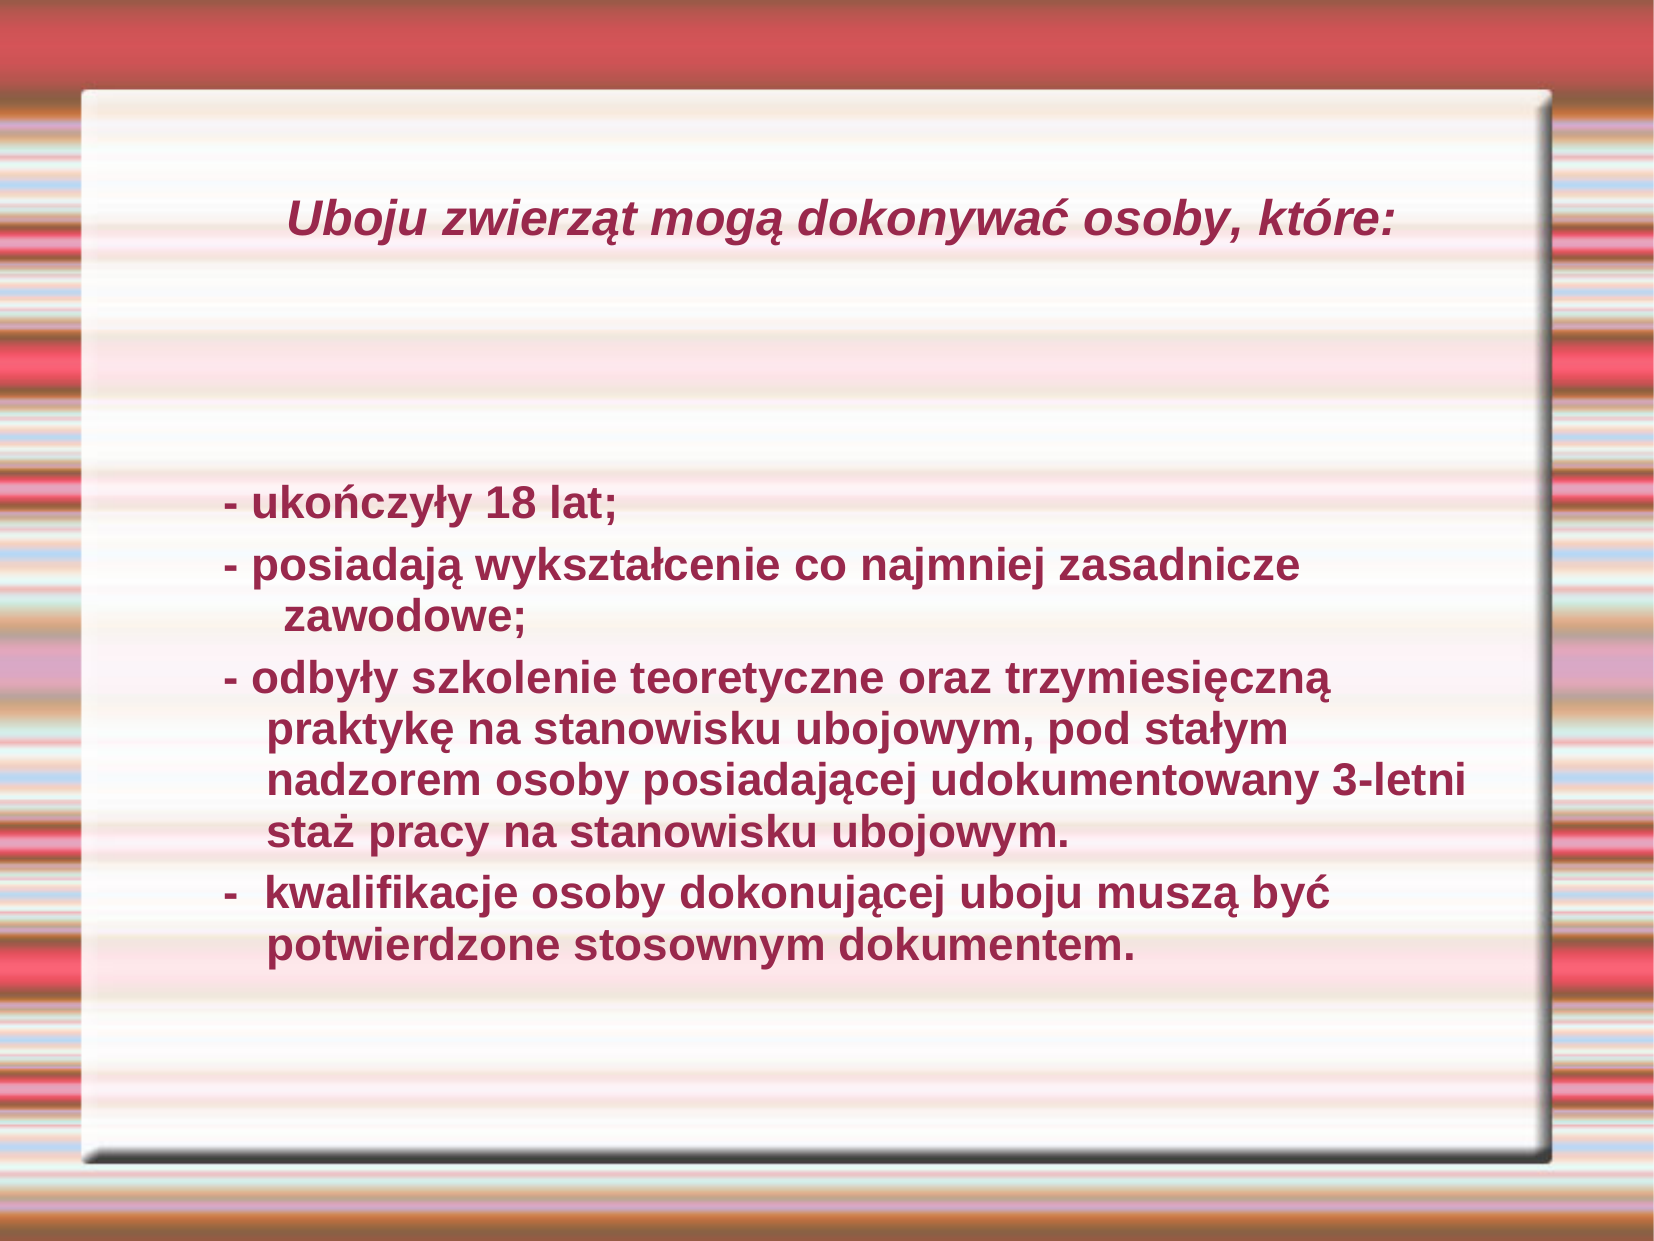

# Uboju zwierząt mogą dokonywać osoby, które:
- ukończyły 18 lat;
- posiadają wykształcenie co najmniej zasadnicze zawodowe;
- odbyły szkolenie teoretyczne oraz trzymiesięczną praktykę na stanowisku ubojowym, pod stałym nadzorem osoby posiadającej udokumentowany 3-letni staż pracy na stanowisku ubojowym.
- kwalifikacje osoby dokonującej uboju muszą być potwierdzone stosownym dokumentem.